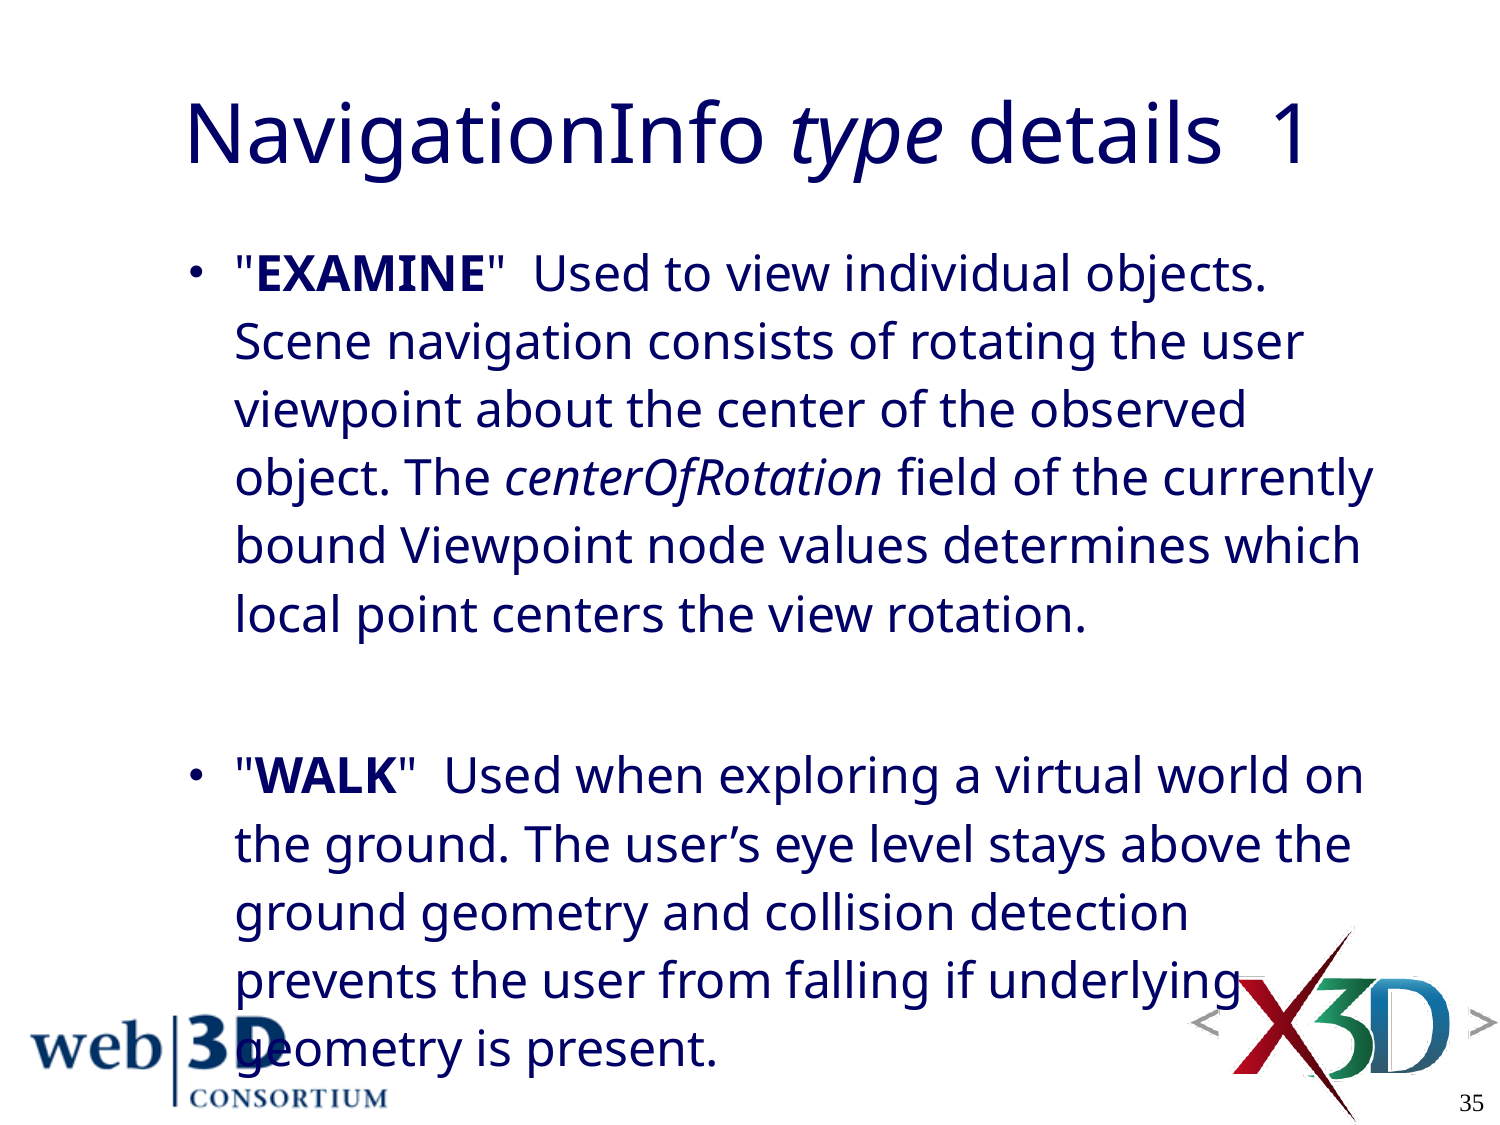

# NavigationInfo type details 1
"EXAMINE" Used to view individual objects. Scene navigation consists of rotating the user viewpoint about the center of the observed object. The centerOfRotation field of the currently bound Viewpoint node values determines which local point centers the view rotation.
"WALK" Used when exploring a virtual world on the ground. The user’s eye level stays above the ground geometry and collision detection prevents the user from falling if underlying geometry is present.